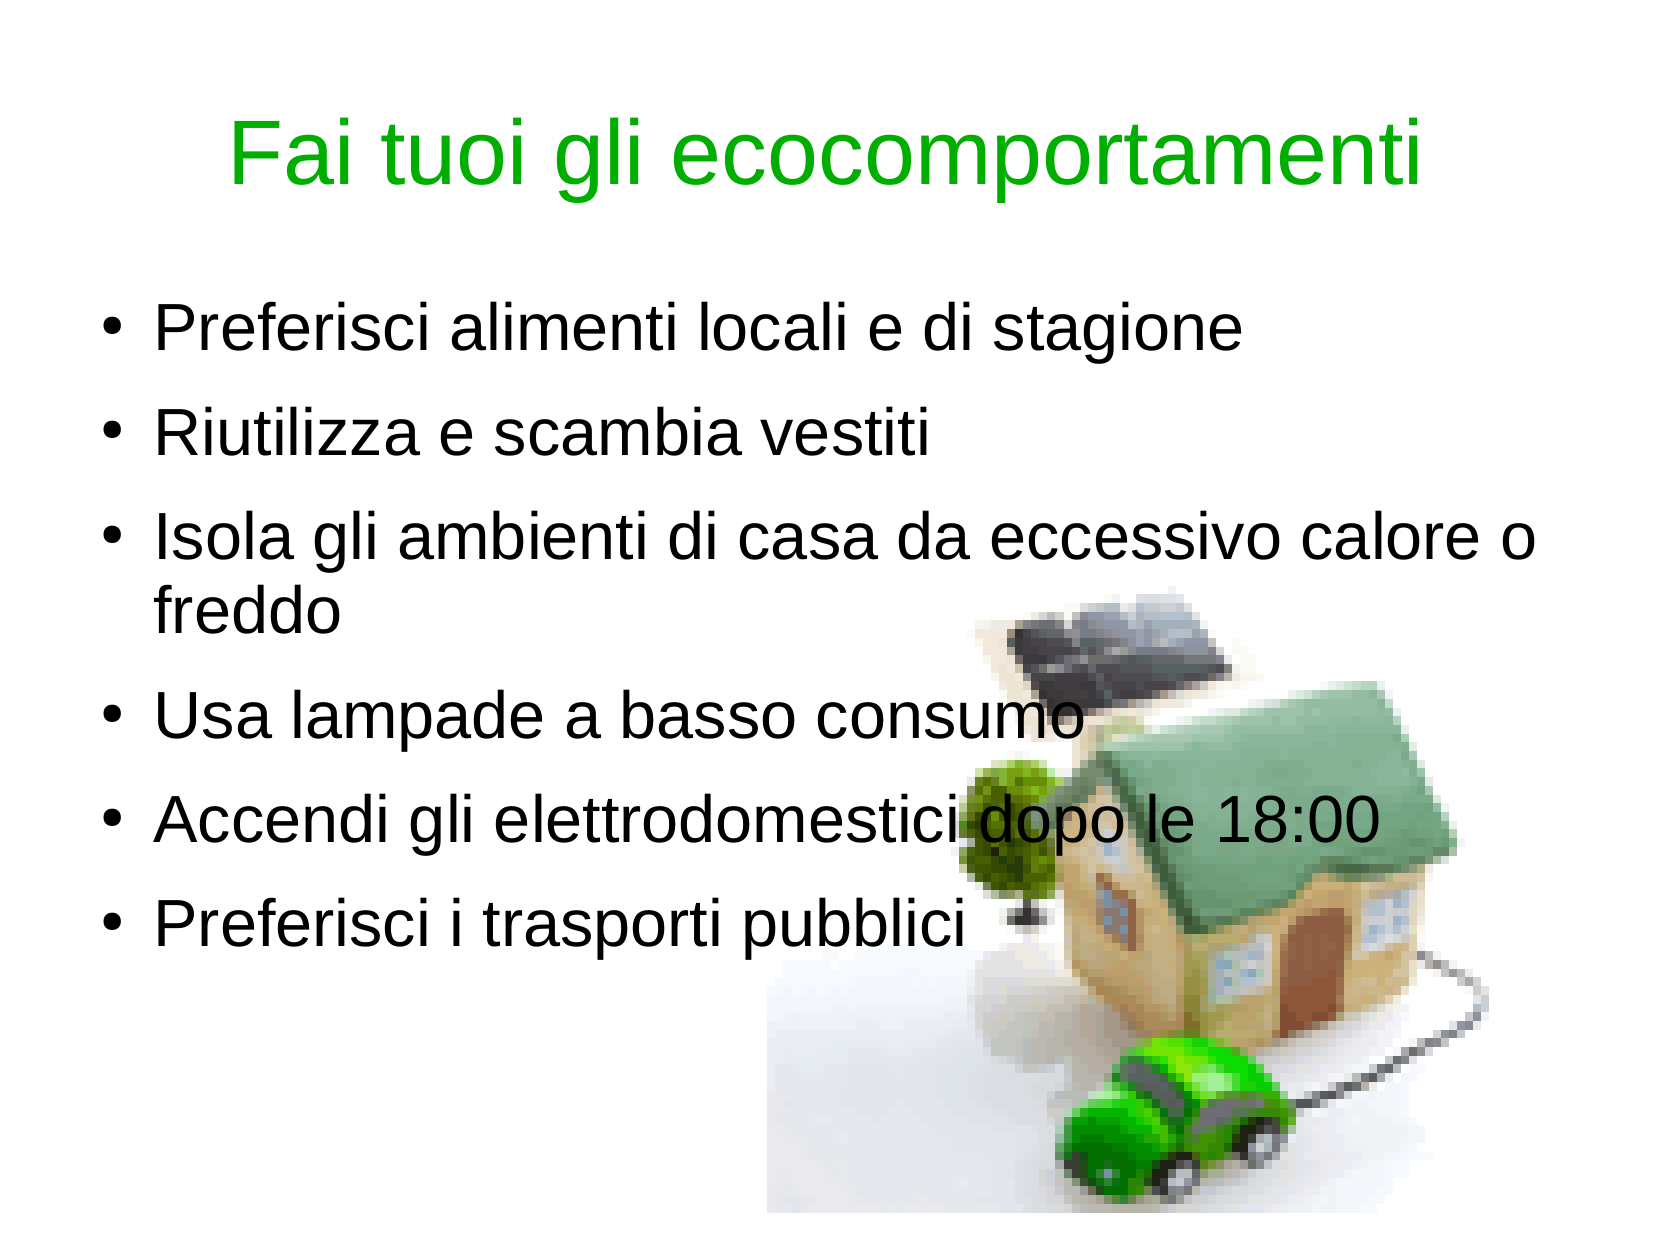

# Fai tuoi gli ecocomportamenti
Preferisci alimenti locali e di stagione
Riutilizza e scambia vestiti
Isola gli ambienti di casa da eccessivo calore o freddo
Usa lampade a basso consumo
Accendi gli elettrodomestici dopo le 18:00
Preferisci i trasporti pubblici